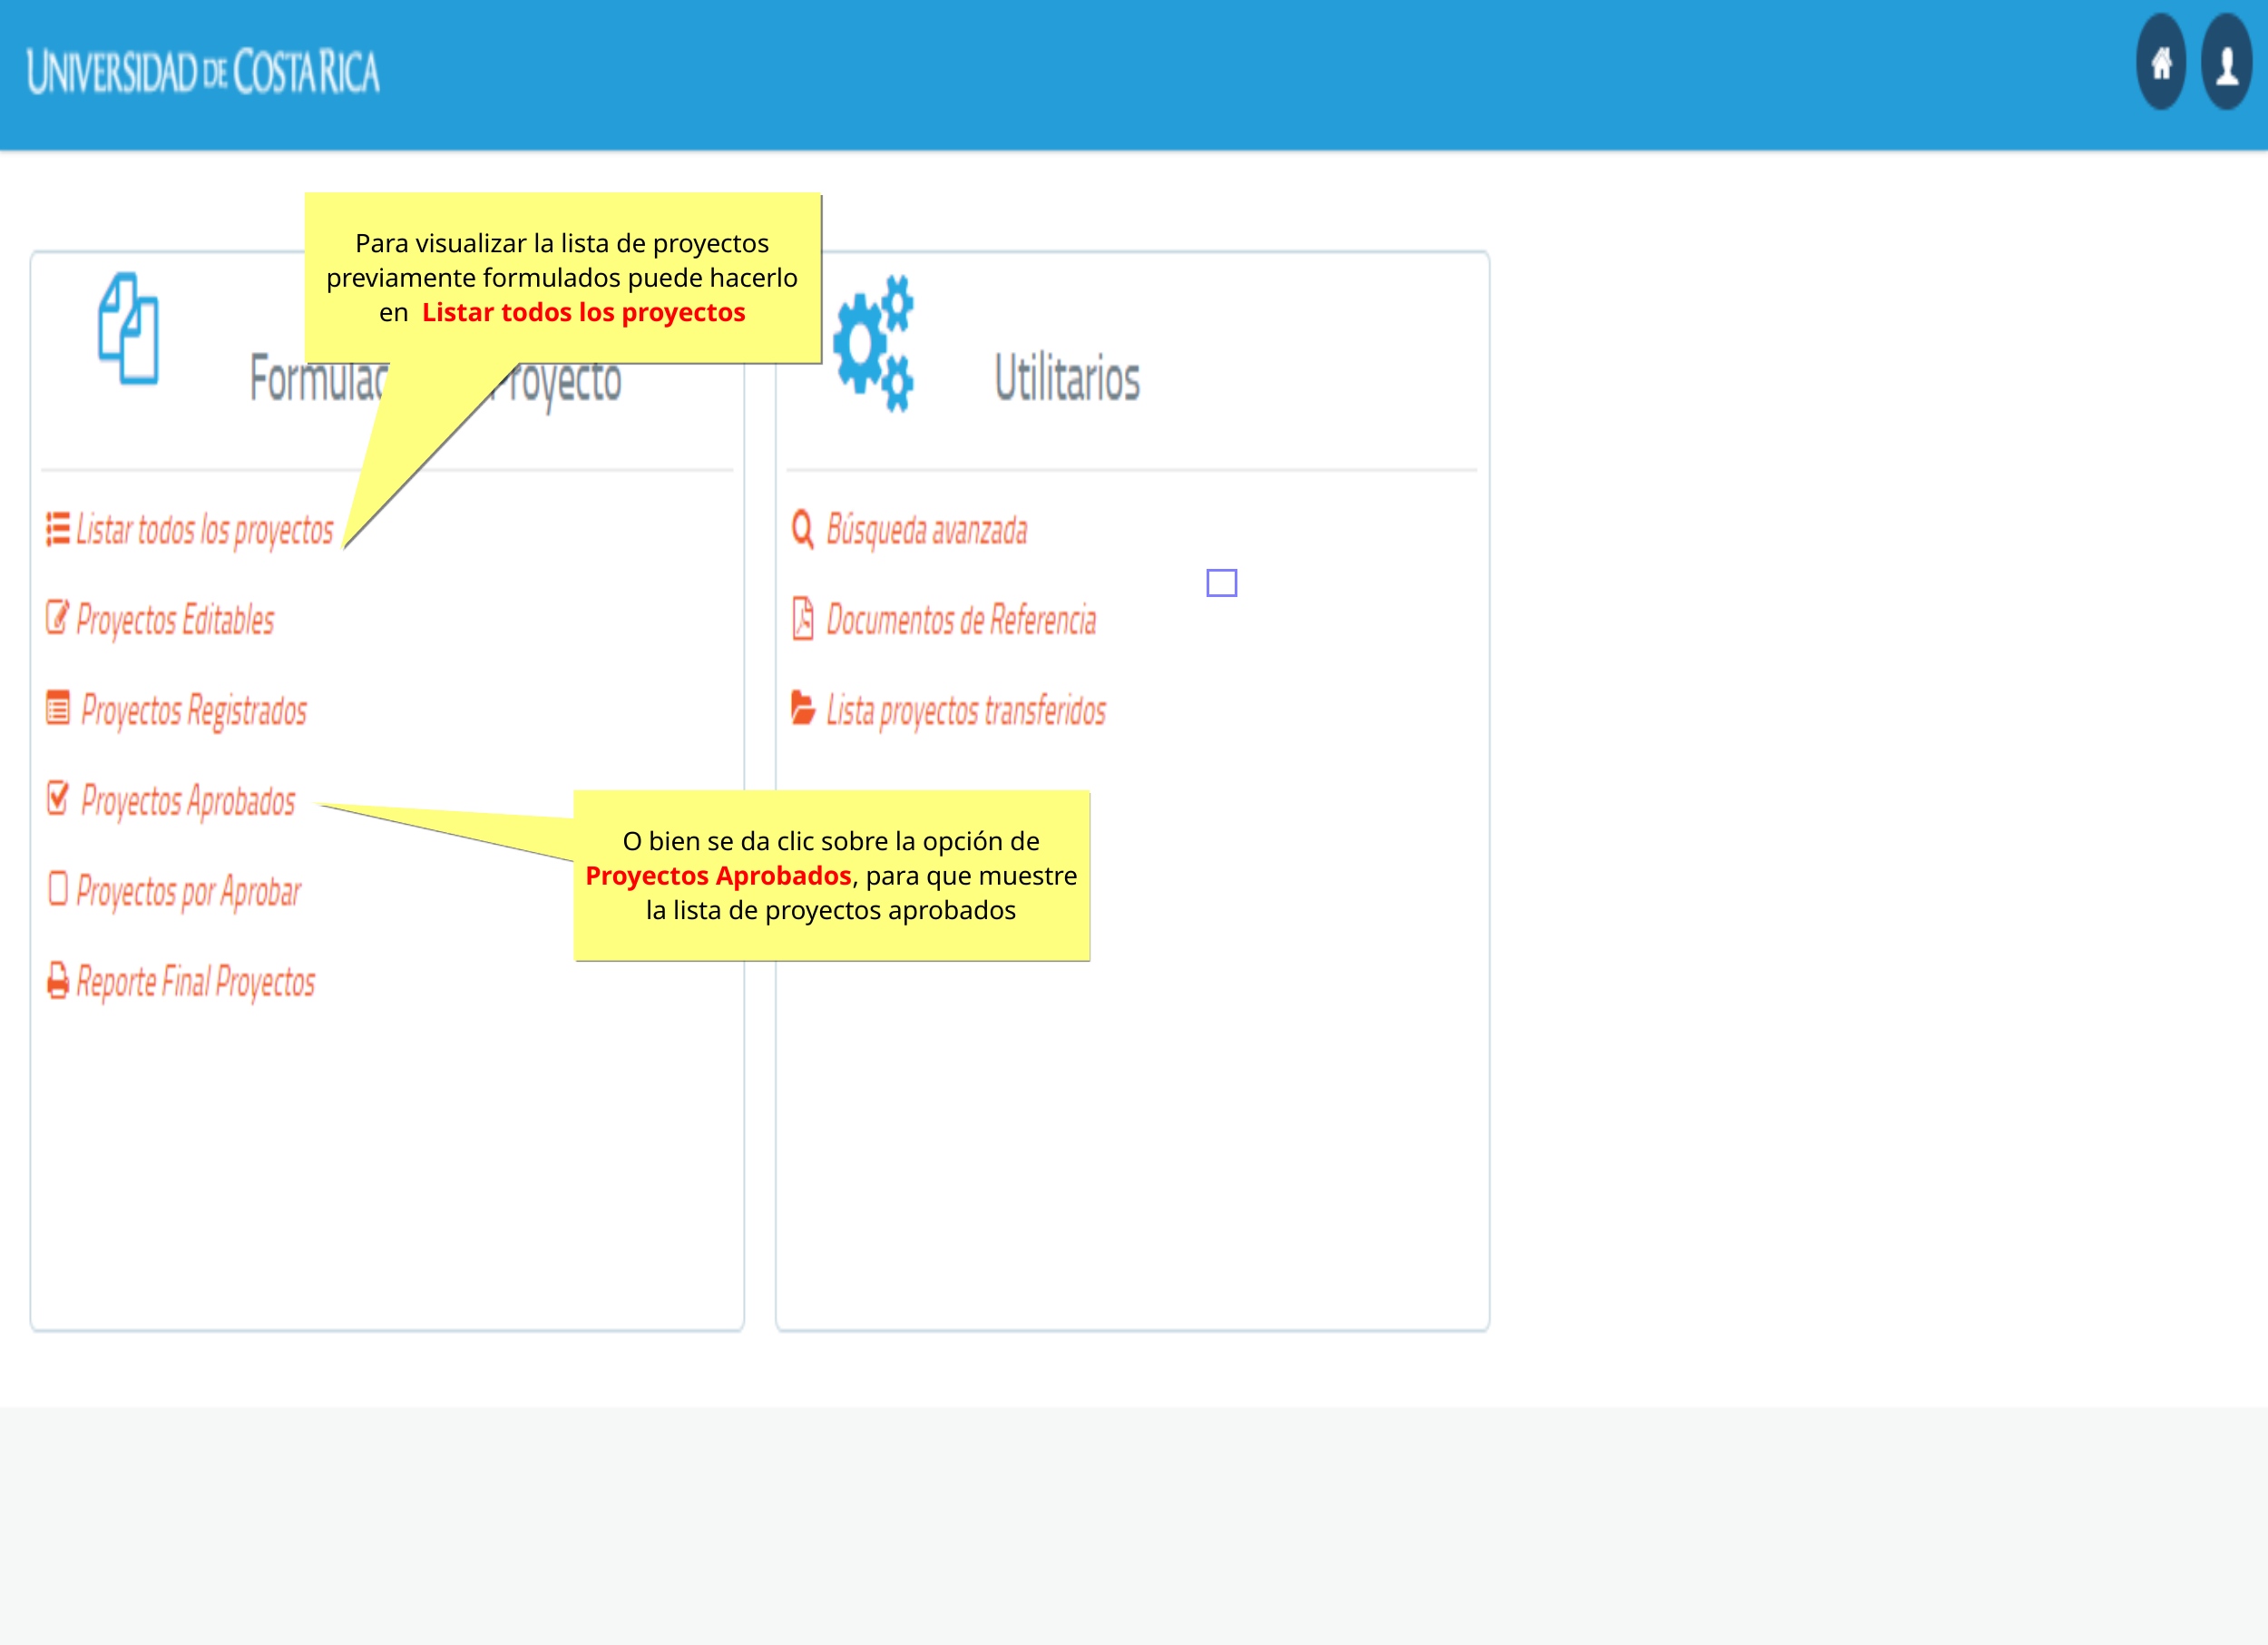

Para visualizar la lista de proyectos previamente formulados puede hacerlo en Listar todos los proyectos
O bien se da clic sobre la opción de Proyectos Aprobados, para que muestre la lista de proyectos aprobados